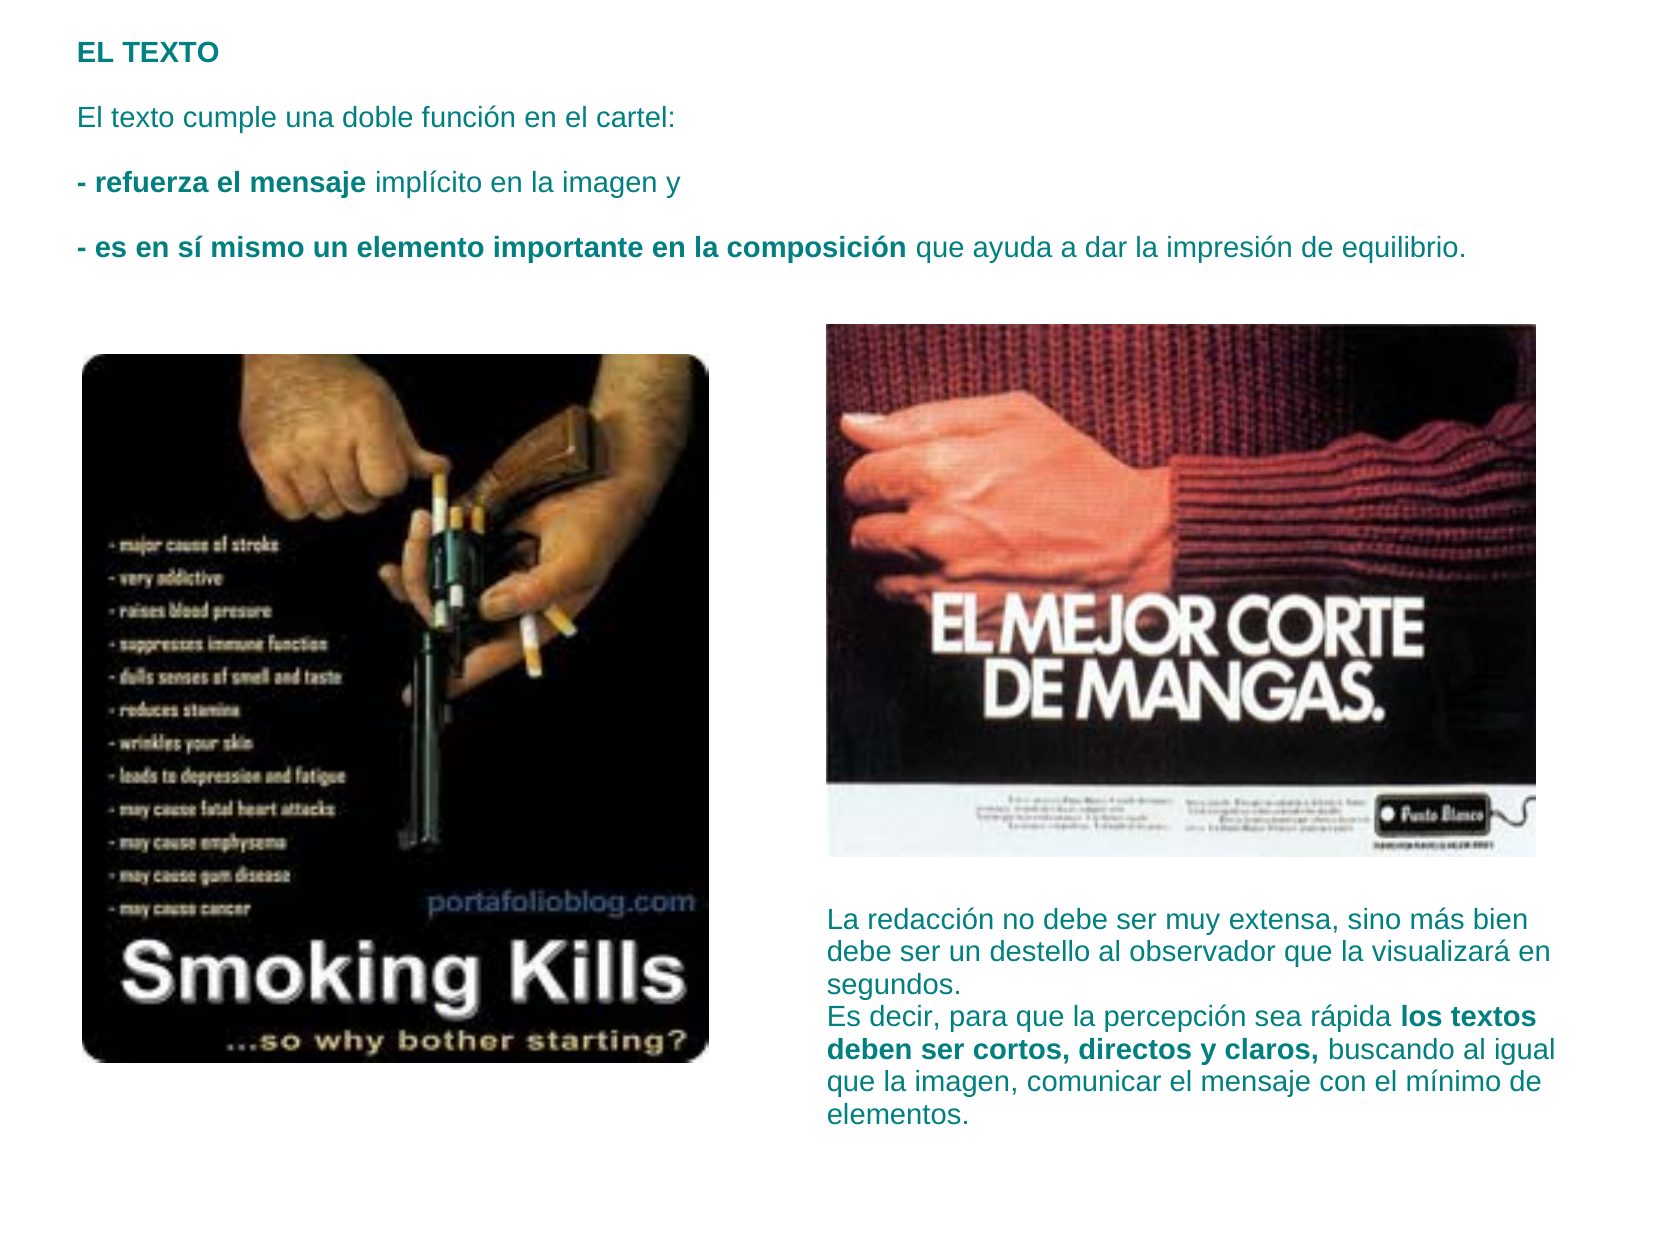

# EL TEXTO El texto cumple una doble función en el cartel: - refuerza el mensaje implícito en la imagen y - es en sí mismo un elemento importante en la composición que ayuda a dar la impresión de equilibrio.
La redacción no debe ser muy extensa, sino más bien debe ser un destello al observador que la visualizará en segundos.
Es decir, para que la percepción sea rápida los textos deben ser cortos, directos y claros, buscando al igual que la imagen, comunicar el mensaje con el mínimo de elementos.